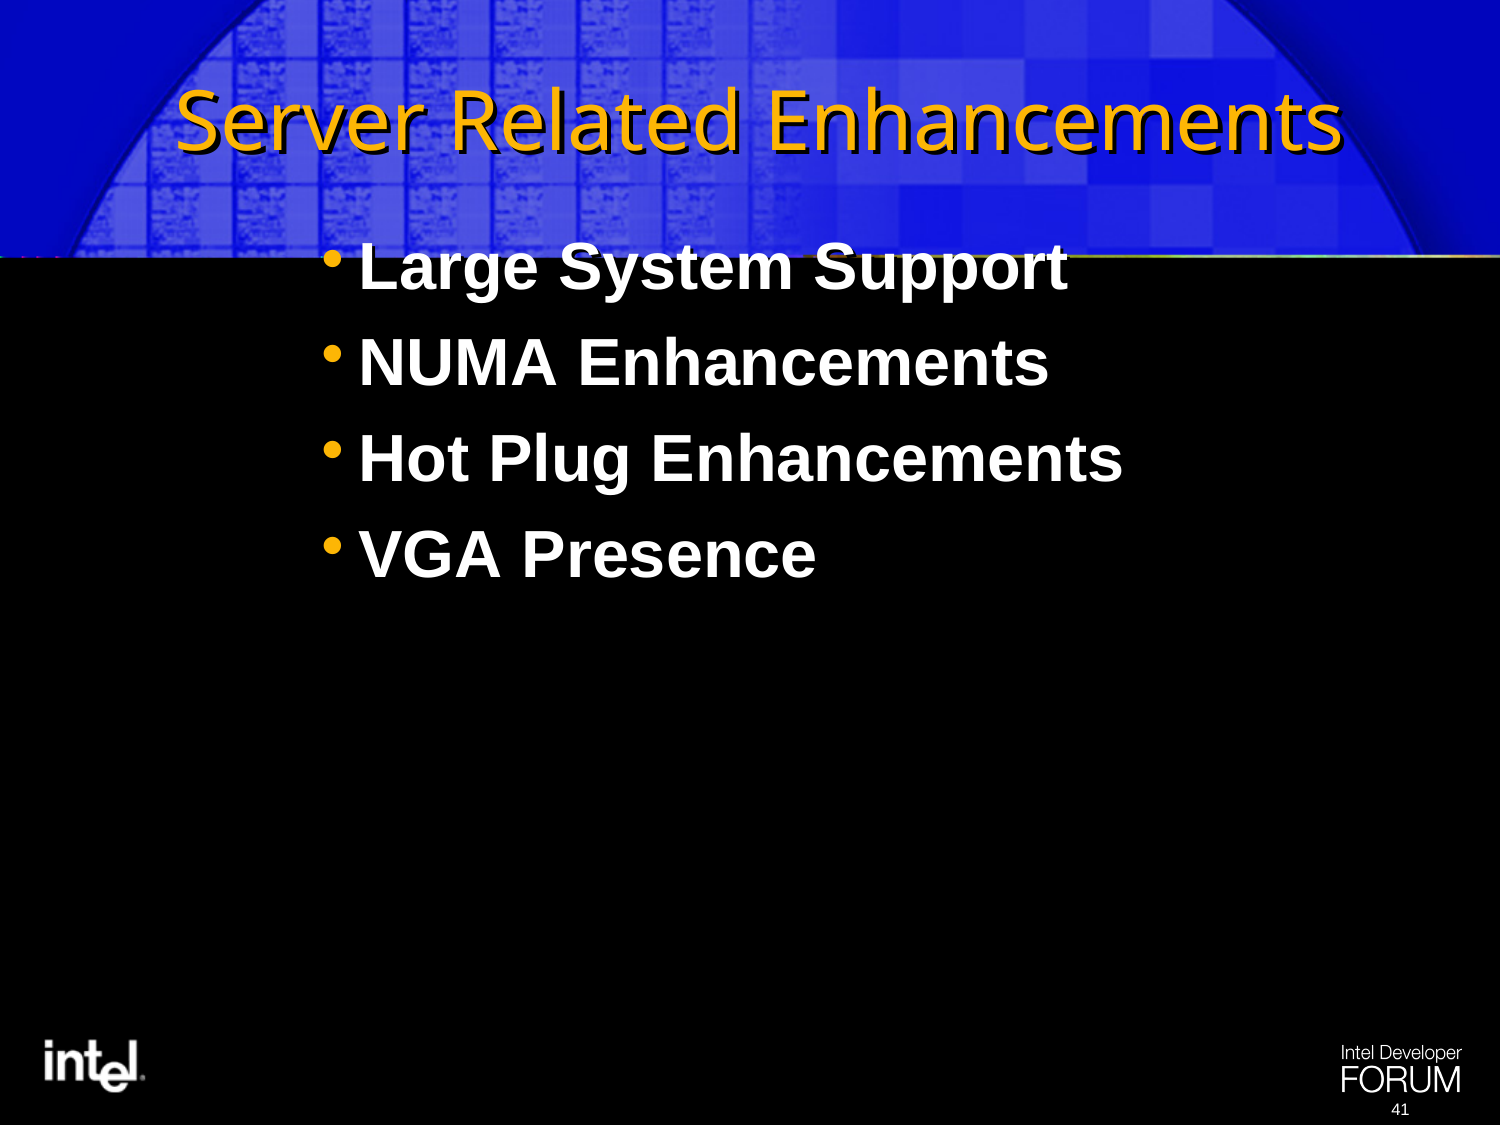

# Server Related Enhancements
Large System Support
NUMA Enhancements
Hot Plug Enhancements
VGA Presence